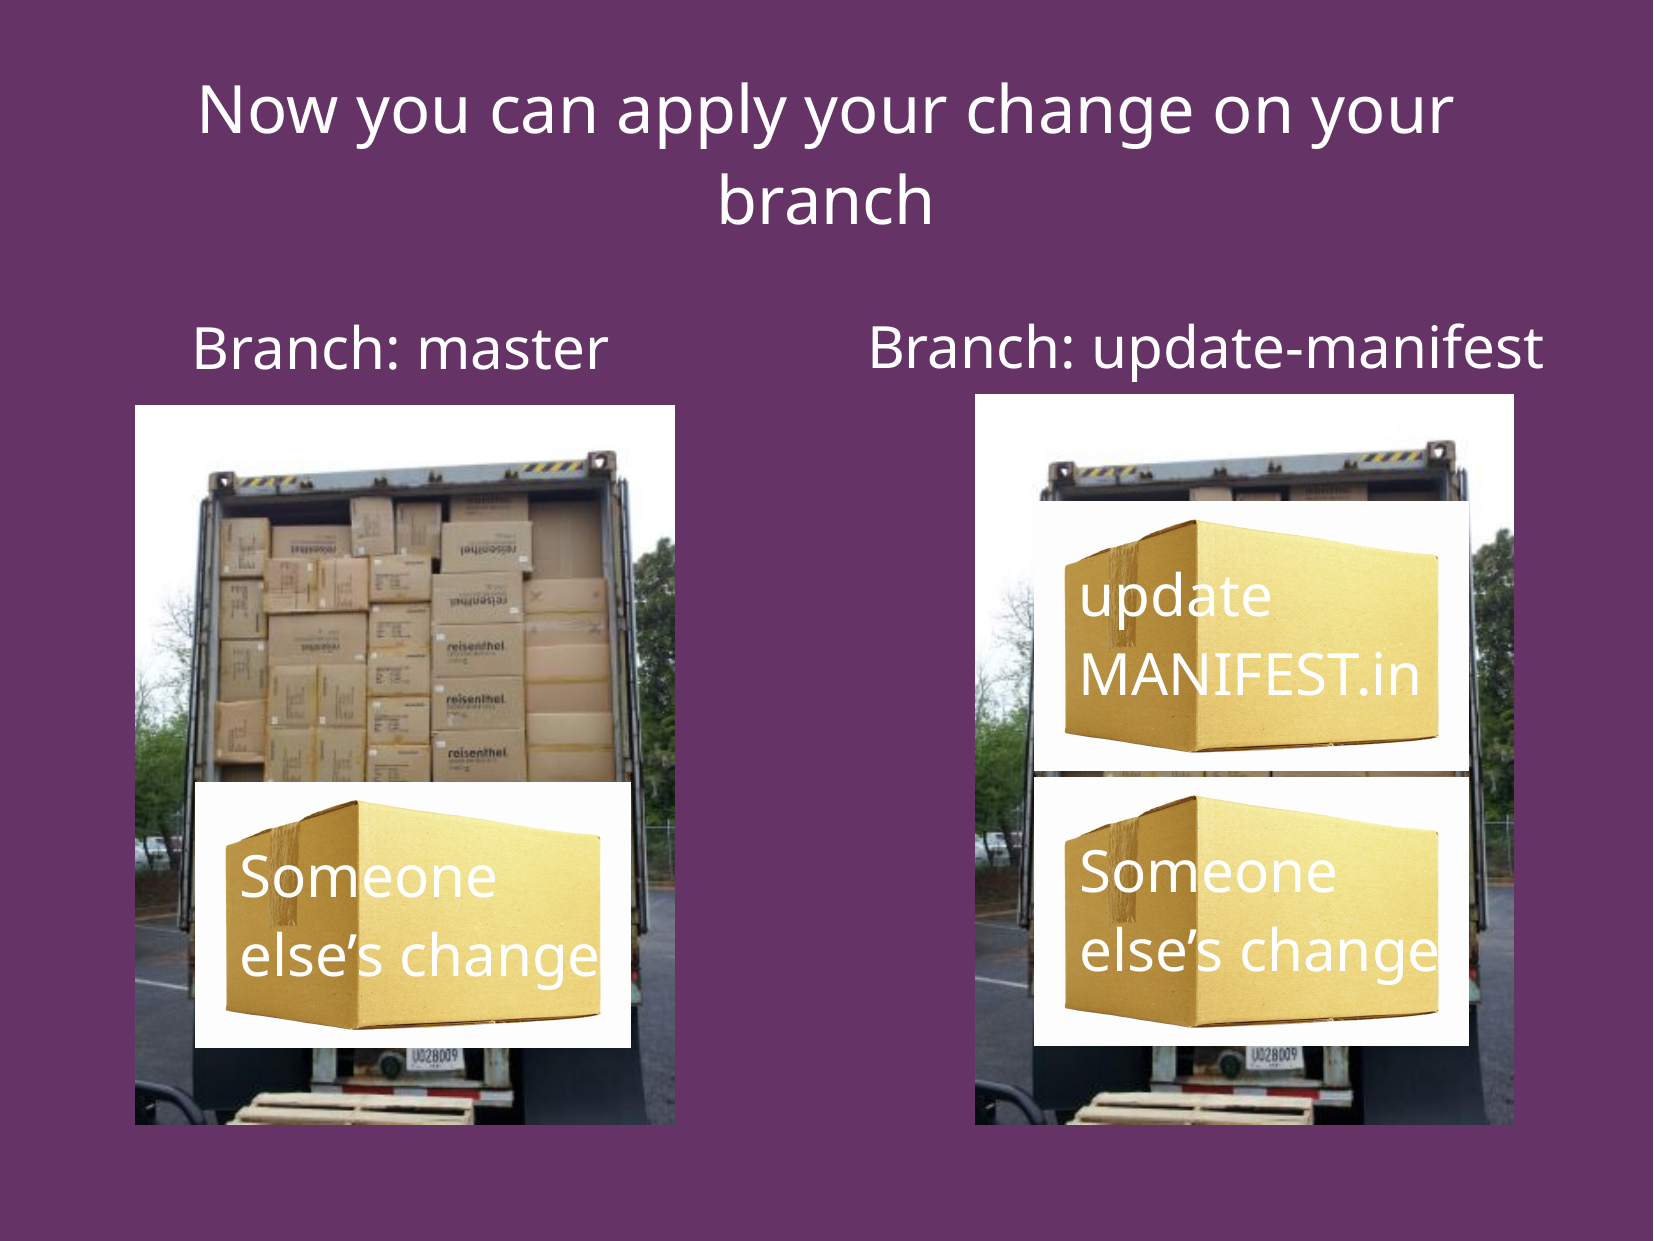

# Now you can apply your change on your branch
Branch: update-manifest
Branch: master
update MANIFEST.in
Someone else’s change
Someone else’s change